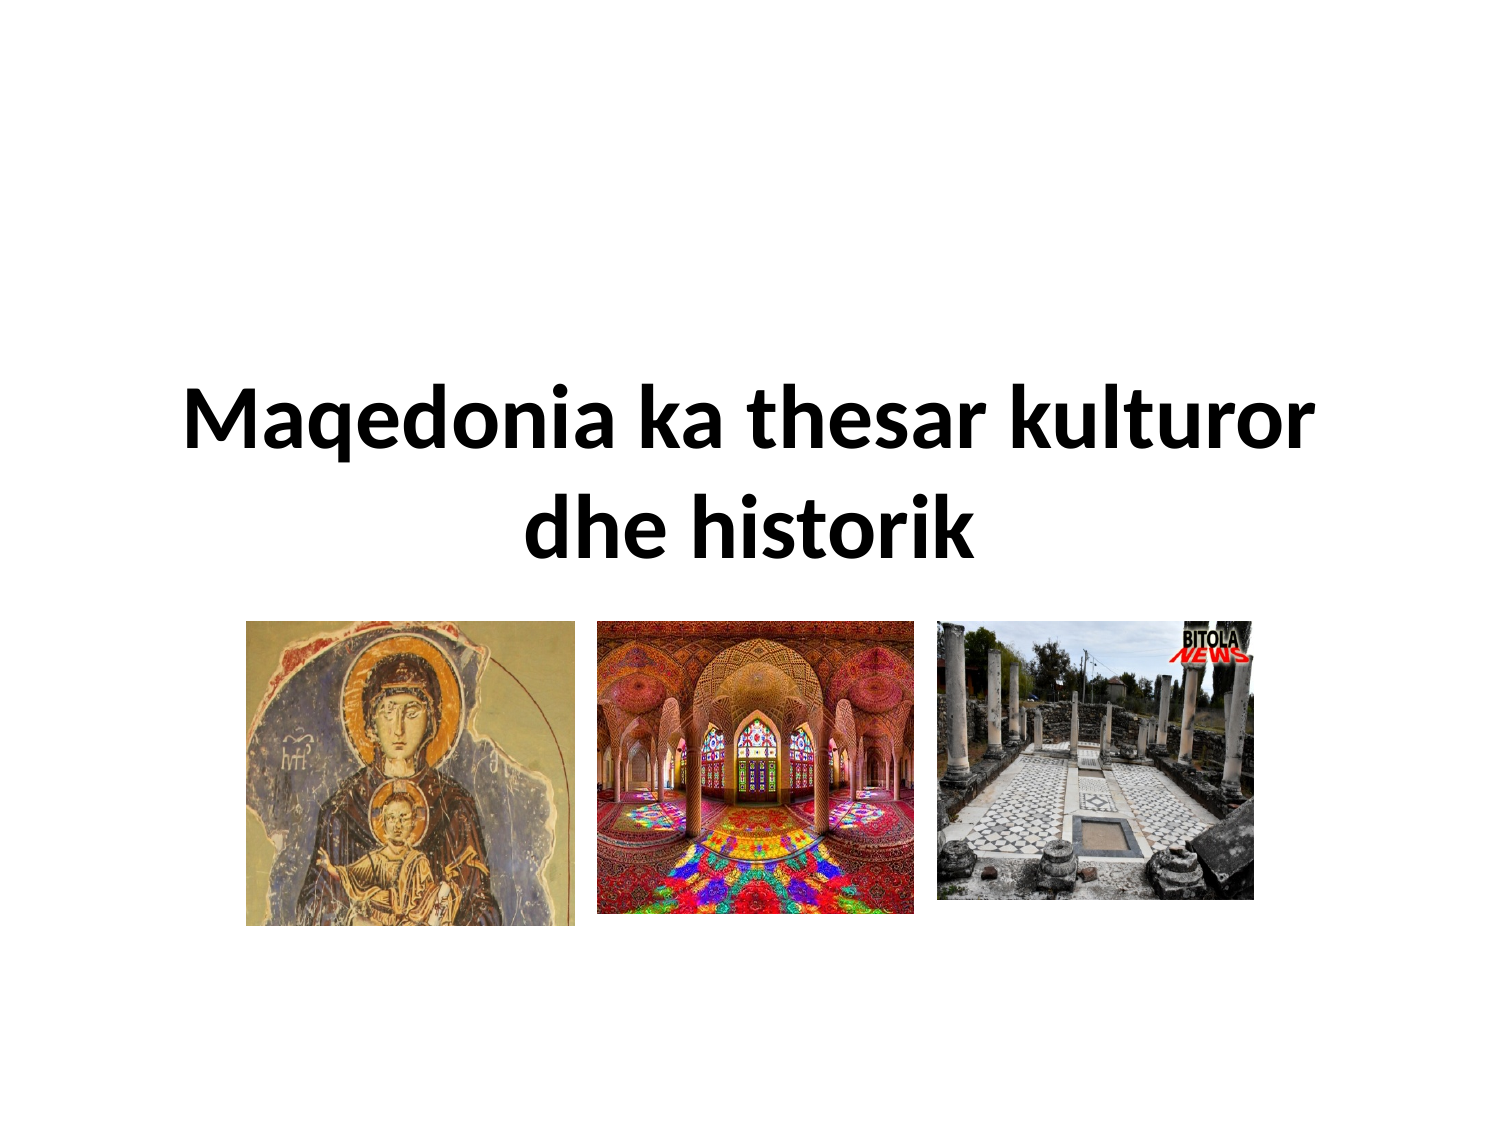

# Мaqedonia ka thesar kulturor dhe historik